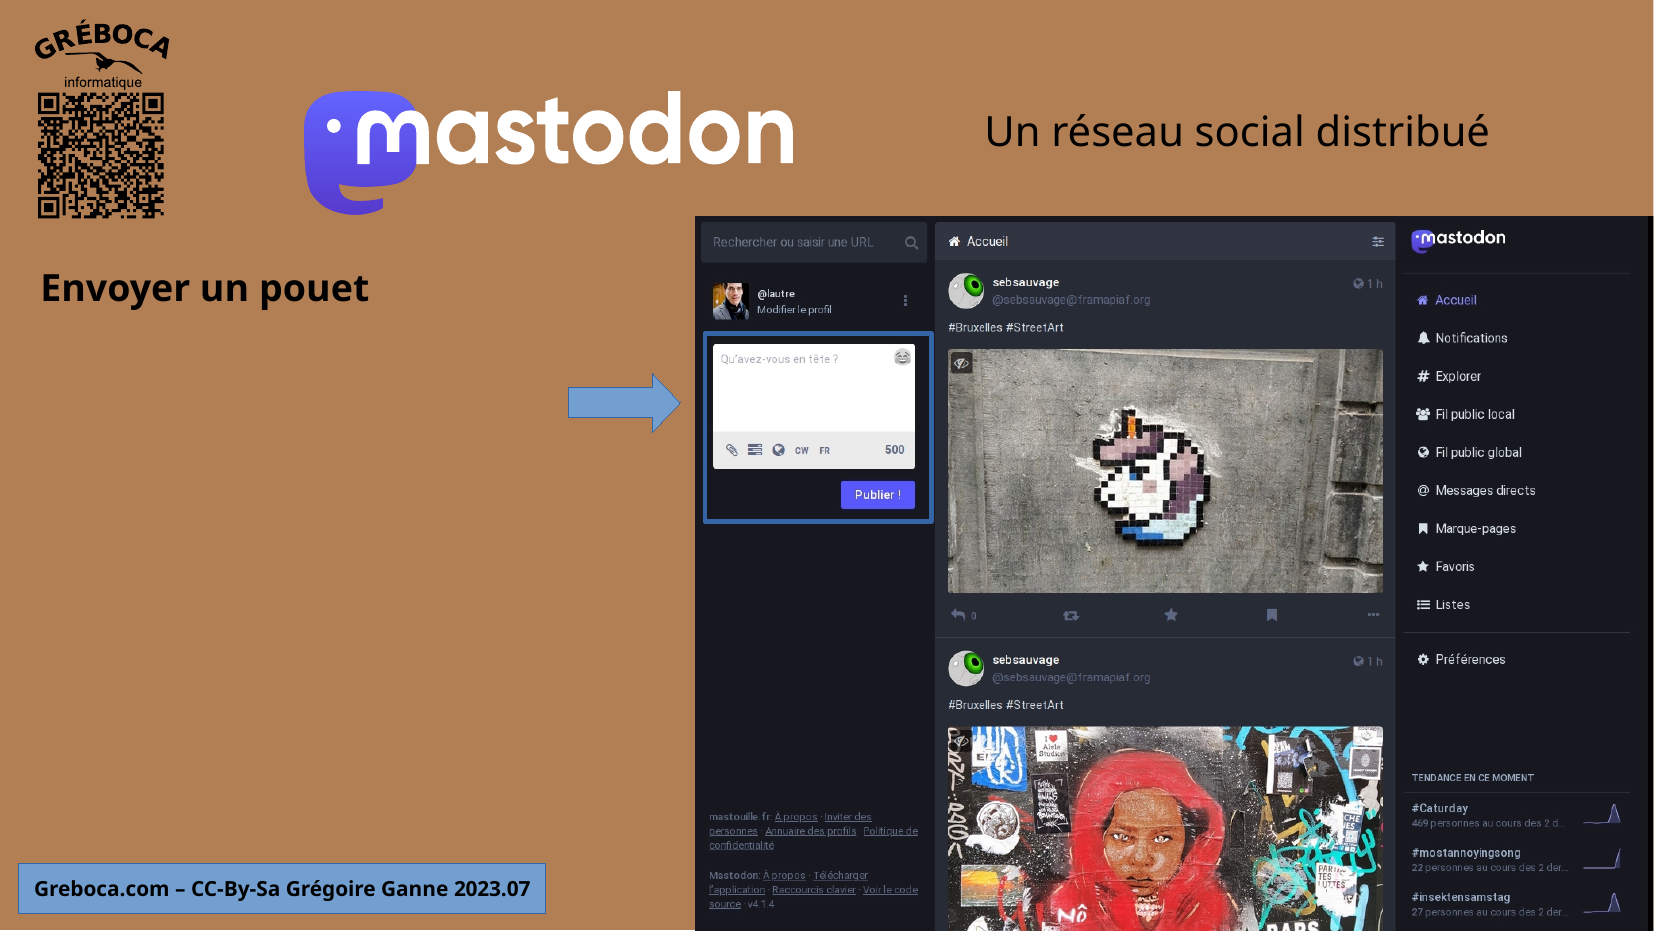

# Un réseau social distribué
Envoyer un pouet
Greboca.com – CC-By-Sa Grégoire Ganne 2023.07